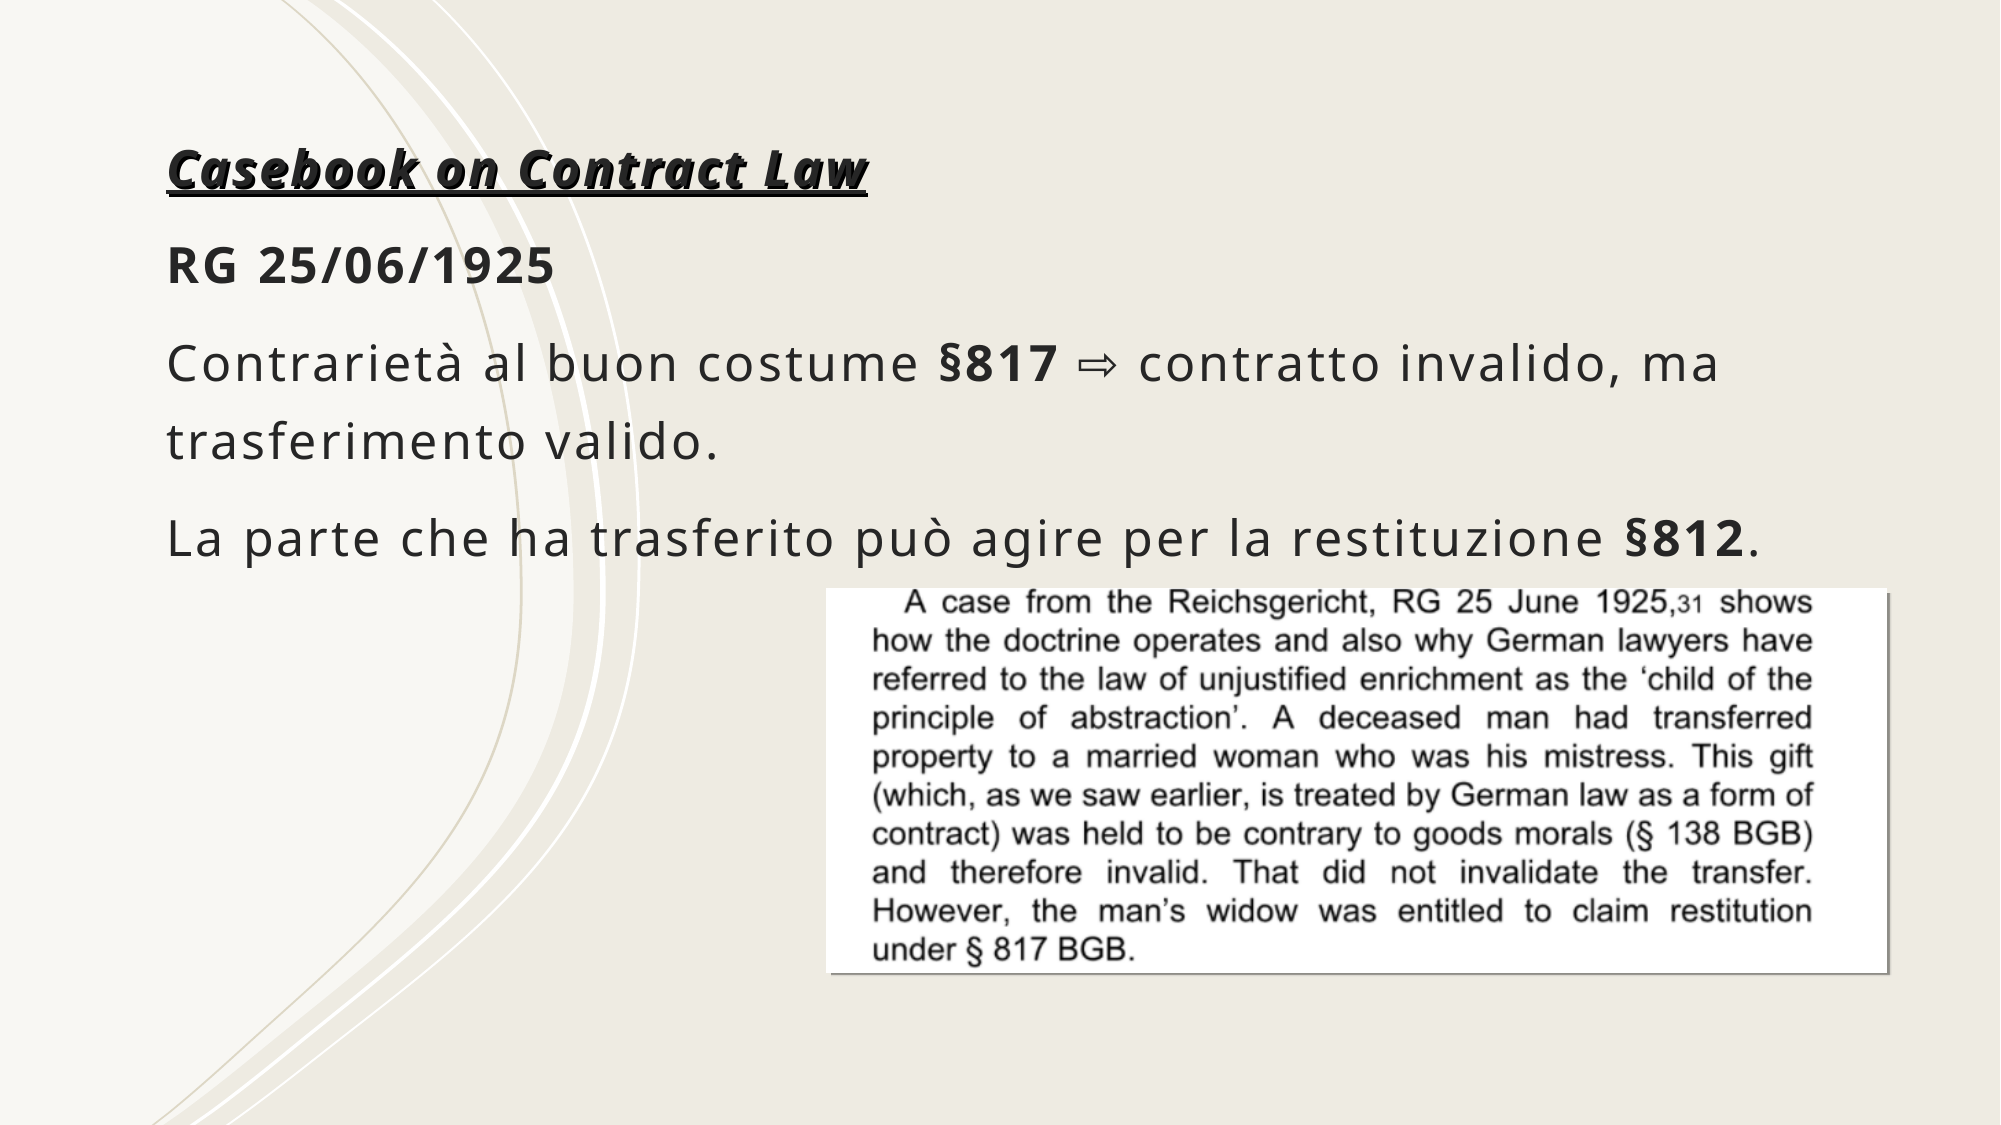

Casebook on Contract Law
RG 25/06/1925
Contrarietà al buon costume §817 ⇨ contratto invalido, ma trasferimento valido.
La parte che ha trasferito può agire per la restituzione §812.
#